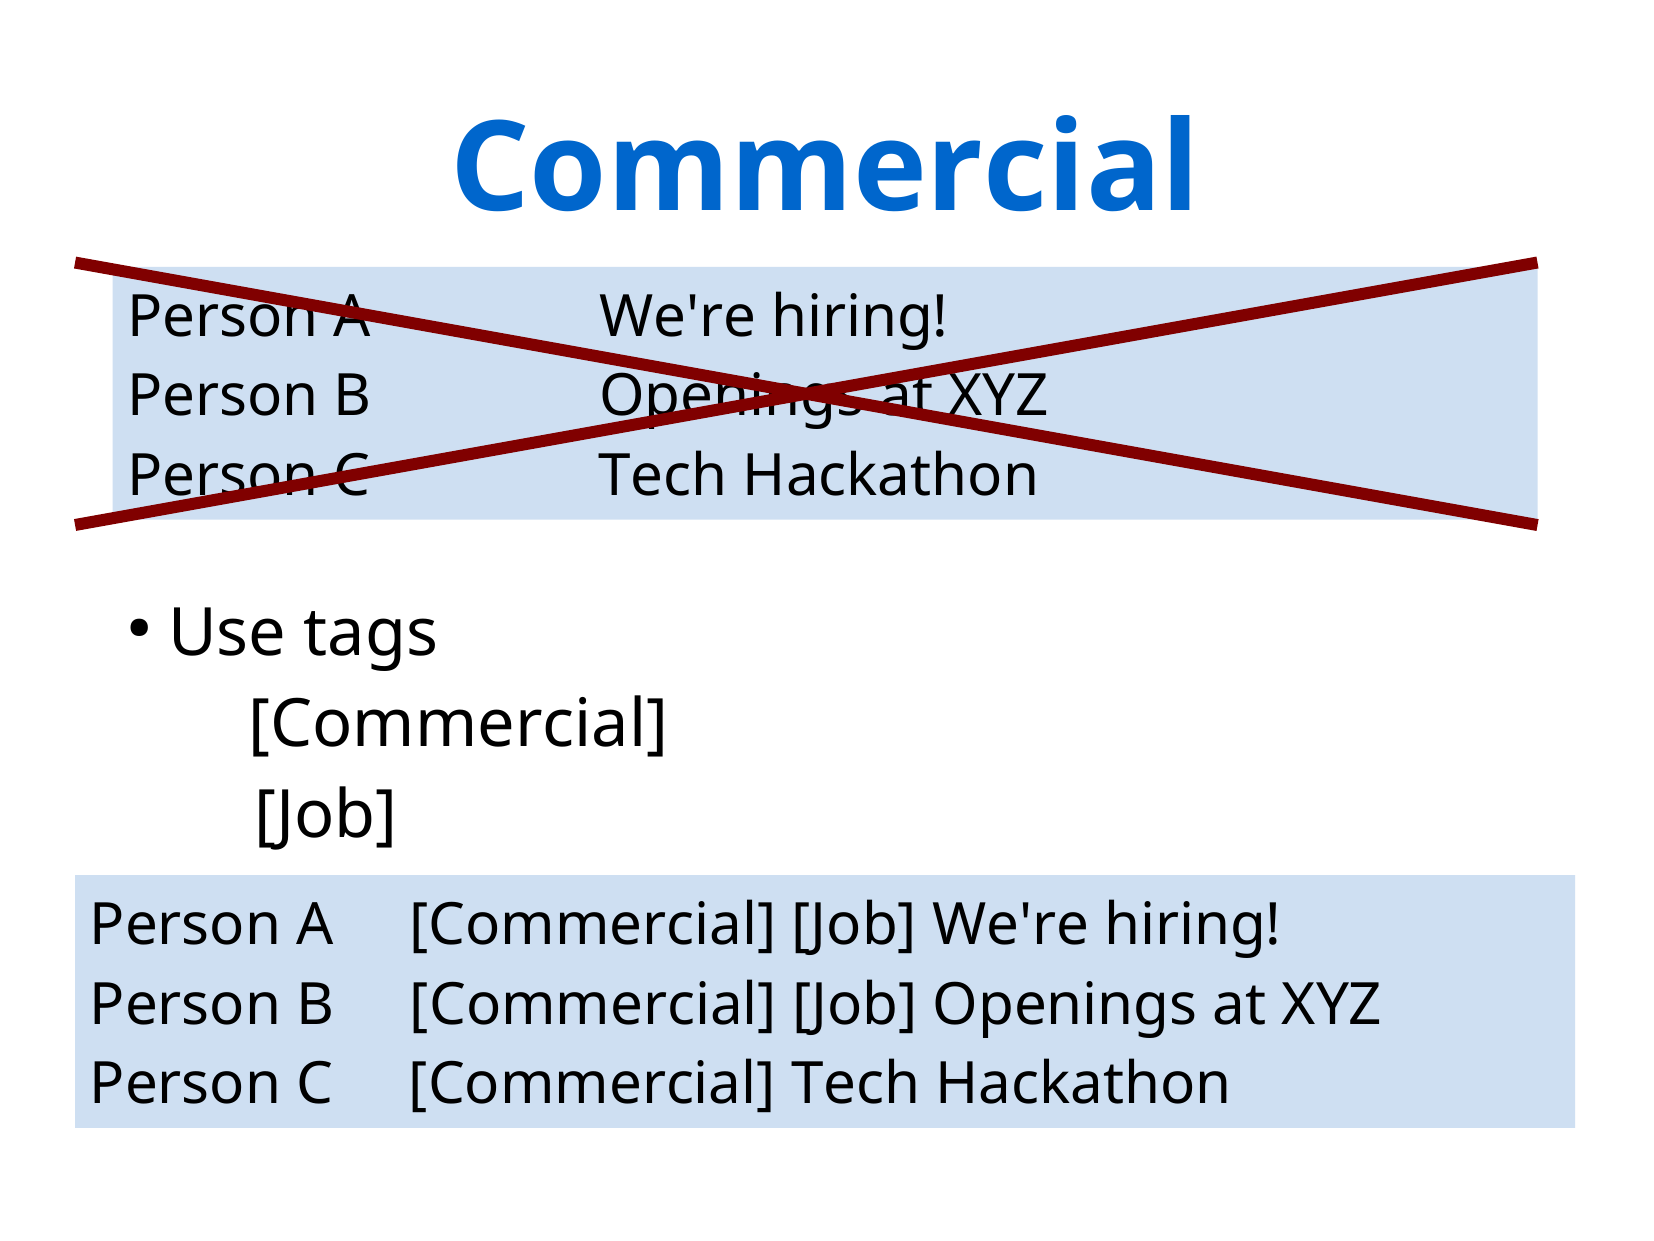

Commercial
Person A We're hiring!
Person B Openings at XYZ
Person C Tech Hackathon
 Use tags
 [Commercial]
 [Job]
Person A [Commercial] [Job] We're hiring!
Person B [Commercial] [Job] Openings at XYZ
Person C [Commercial] Tech Hackathon